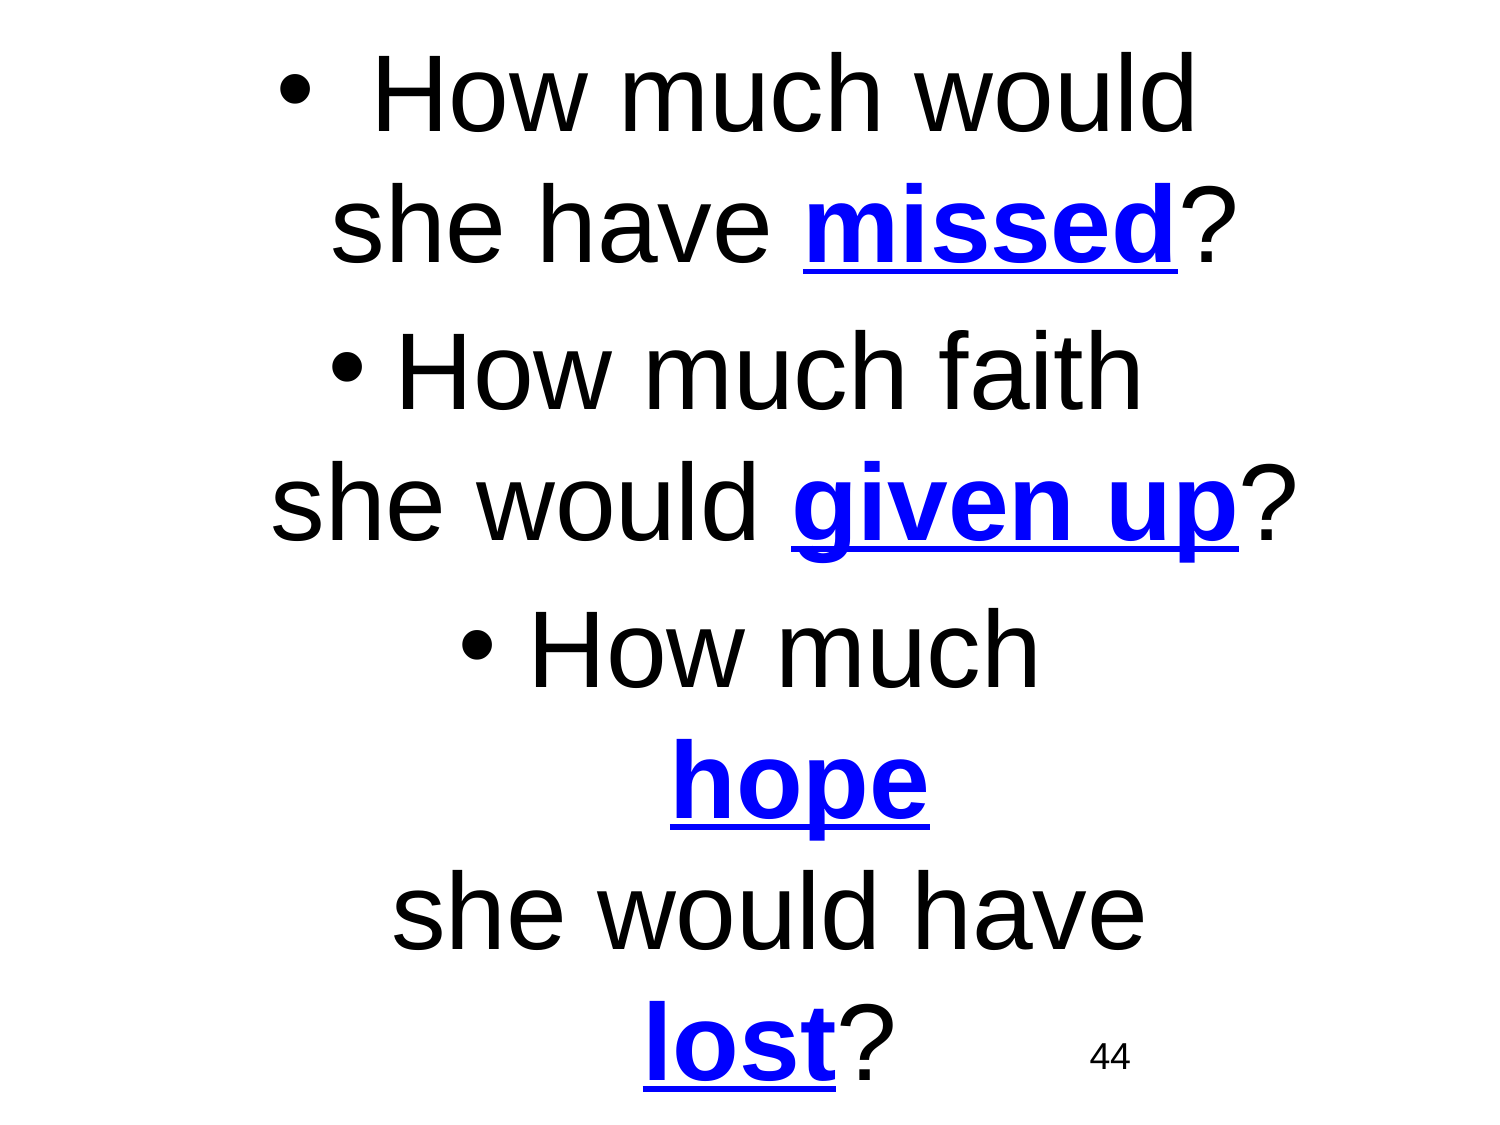

# How much would she have missed?
How much faith
she would given up?
How much
 hope
she would have
lost?
44